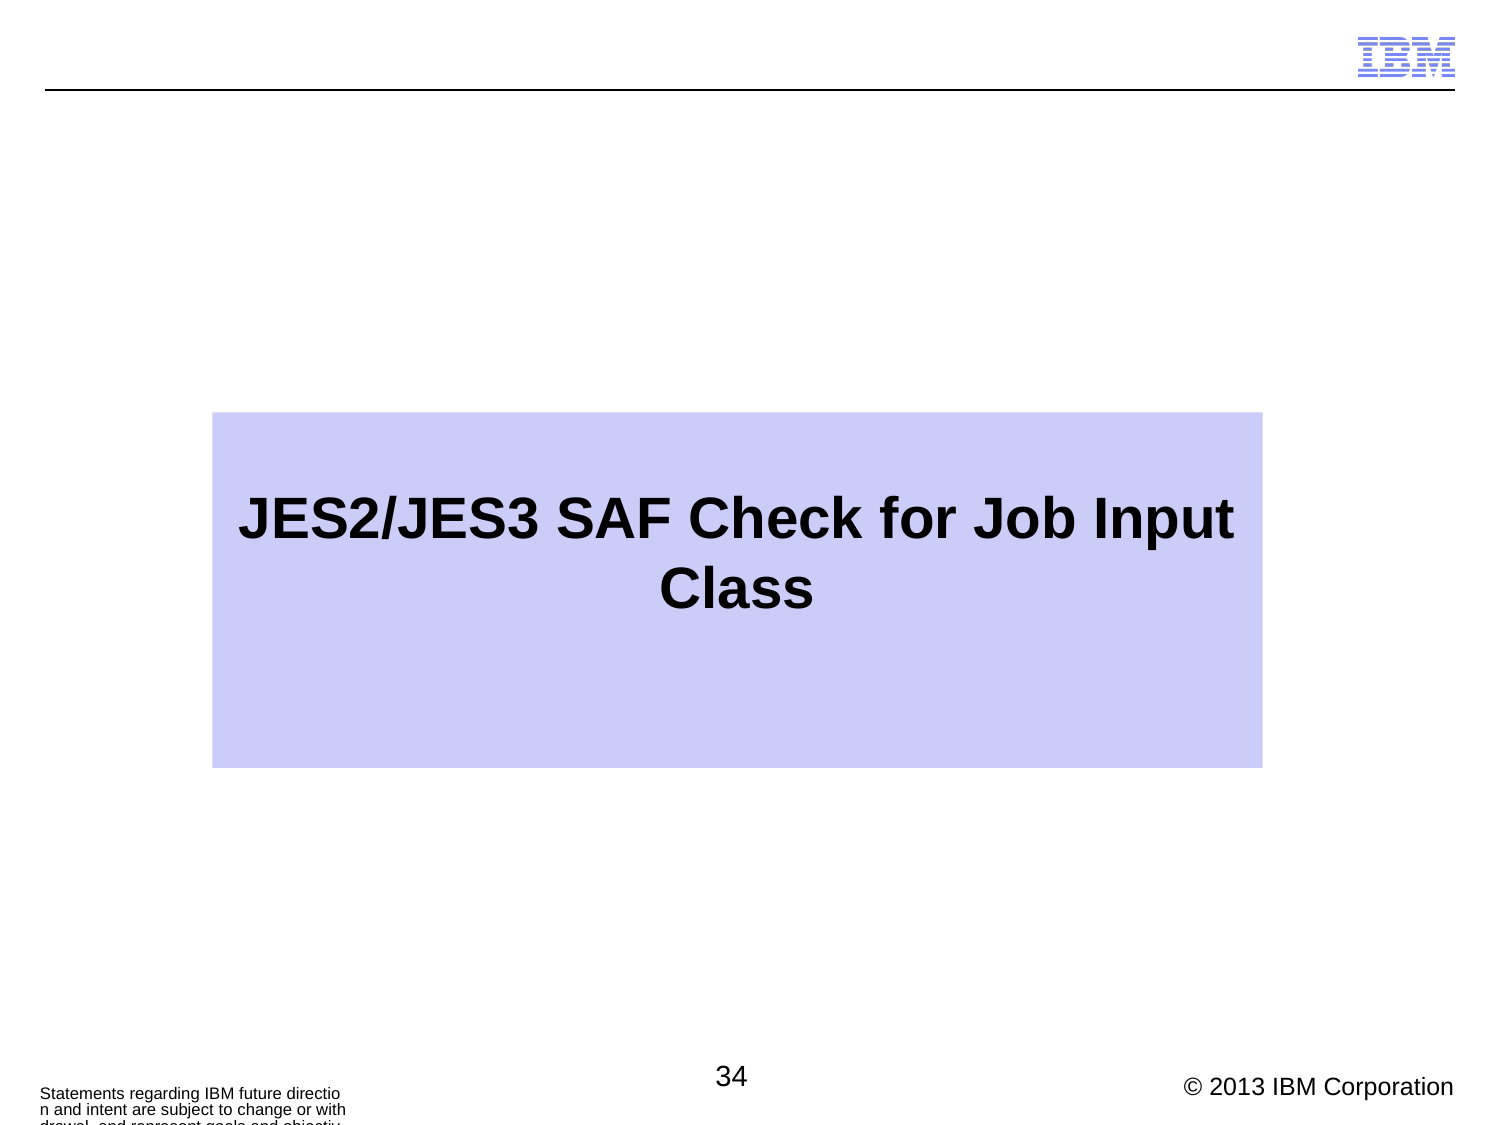

JES2/JES3 SAF Check for Job Input Class
34
Statements regarding IBM future direction and intent are subject to change or withdrawal, and represent goals and objectives only.